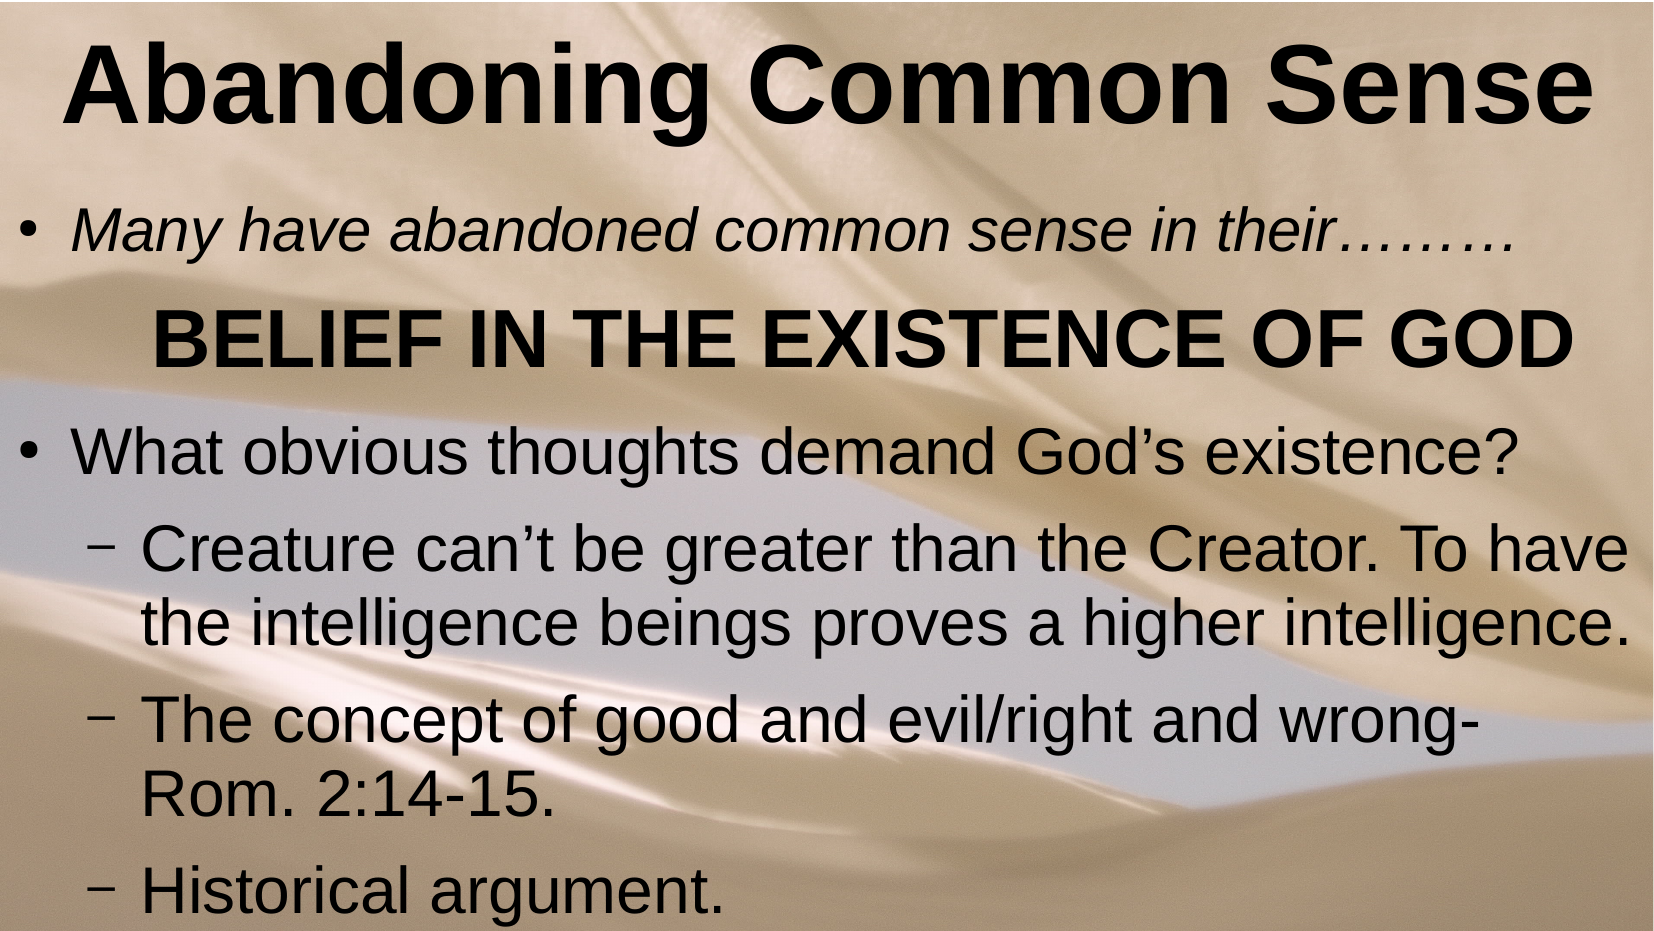

# Abandoning Common Sense
Many have abandoned common sense in their………
BELIEF IN THE EXISTENCE OF GOD
What obvious thoughts demand God’s existence?
Creature can’t be greater than the Creator. To have the intelligence beings proves a higher intelligence.
The concept of good and evil/right and wrong- Rom. 2:14-15.
Historical argument.